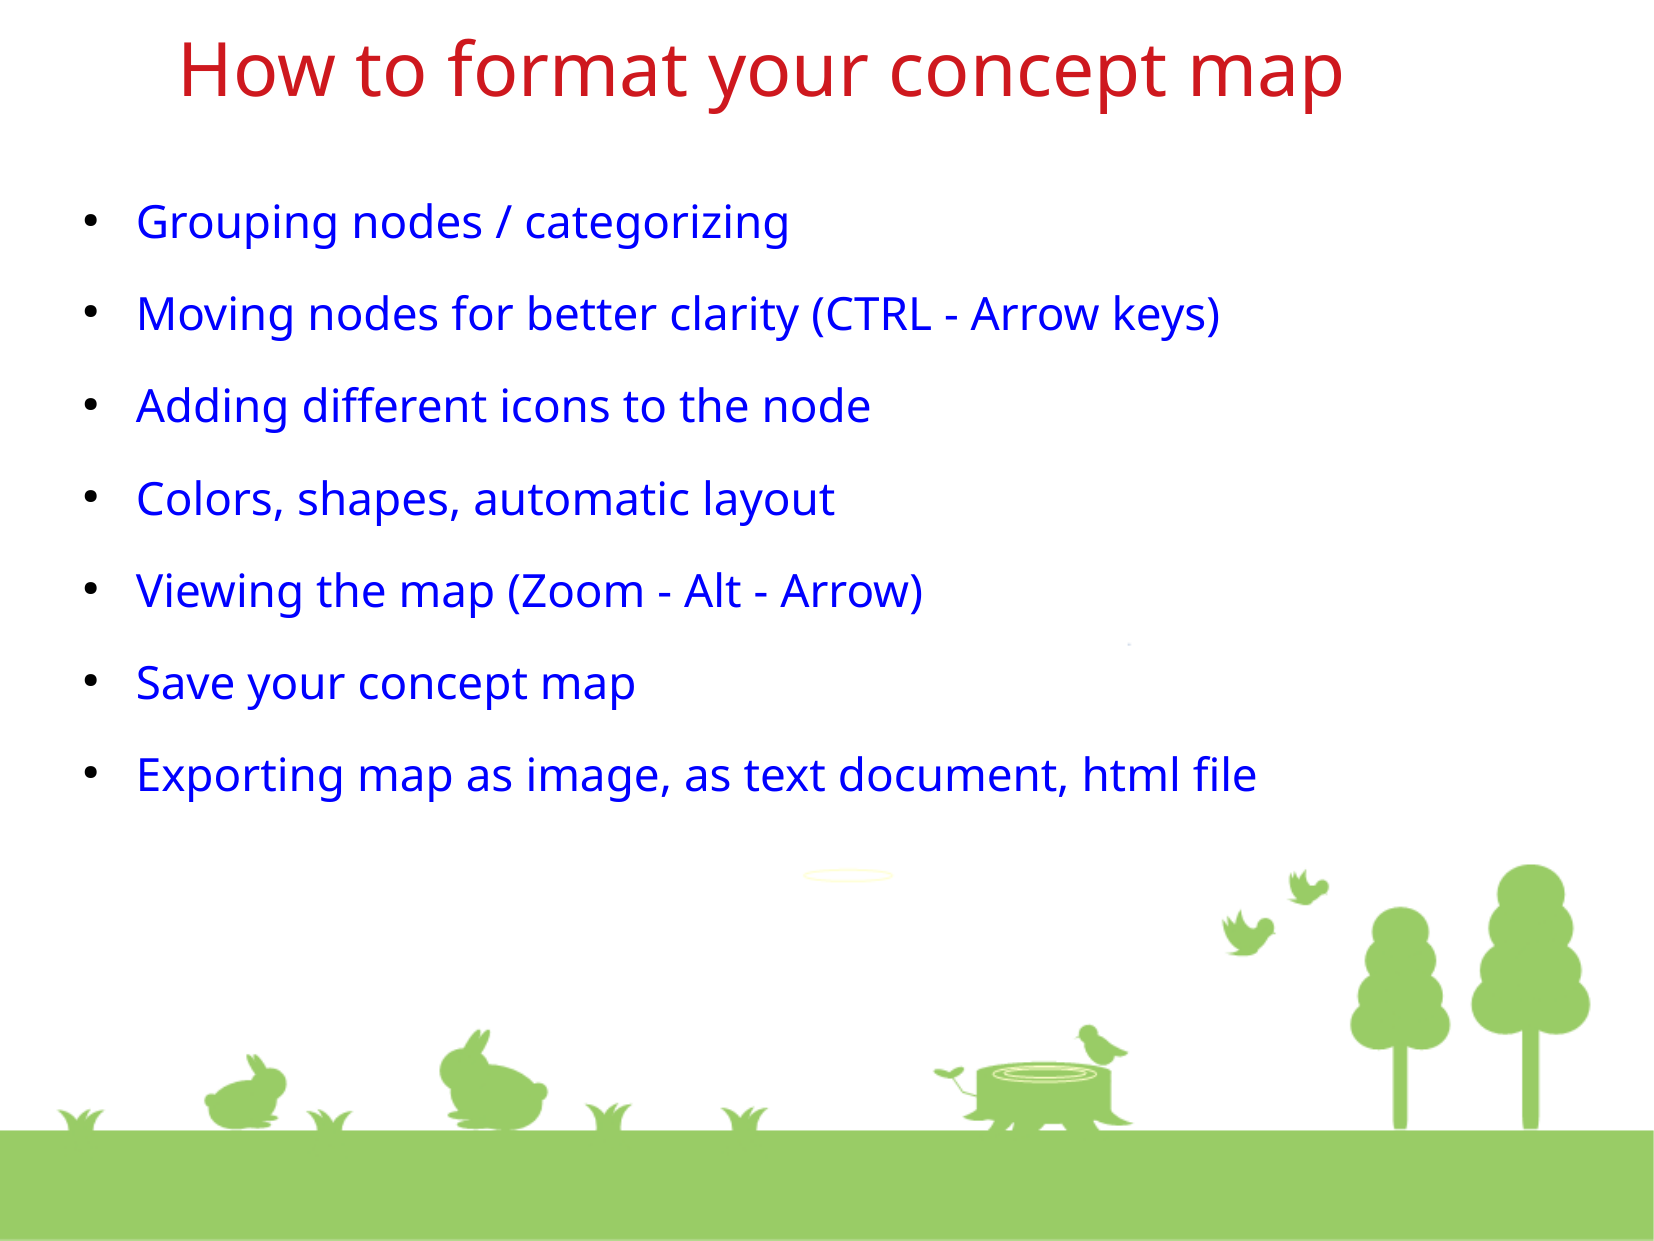

How to format your concept map
# Grouping nodes / categorizing
Moving nodes for better clarity (CTRL - Arrow keys)
Adding different icons to the node
Colors, shapes, automatic layout
Viewing the map (Zoom - Alt - Arrow)
Save your concept map
Exporting map as image, as text document, html file